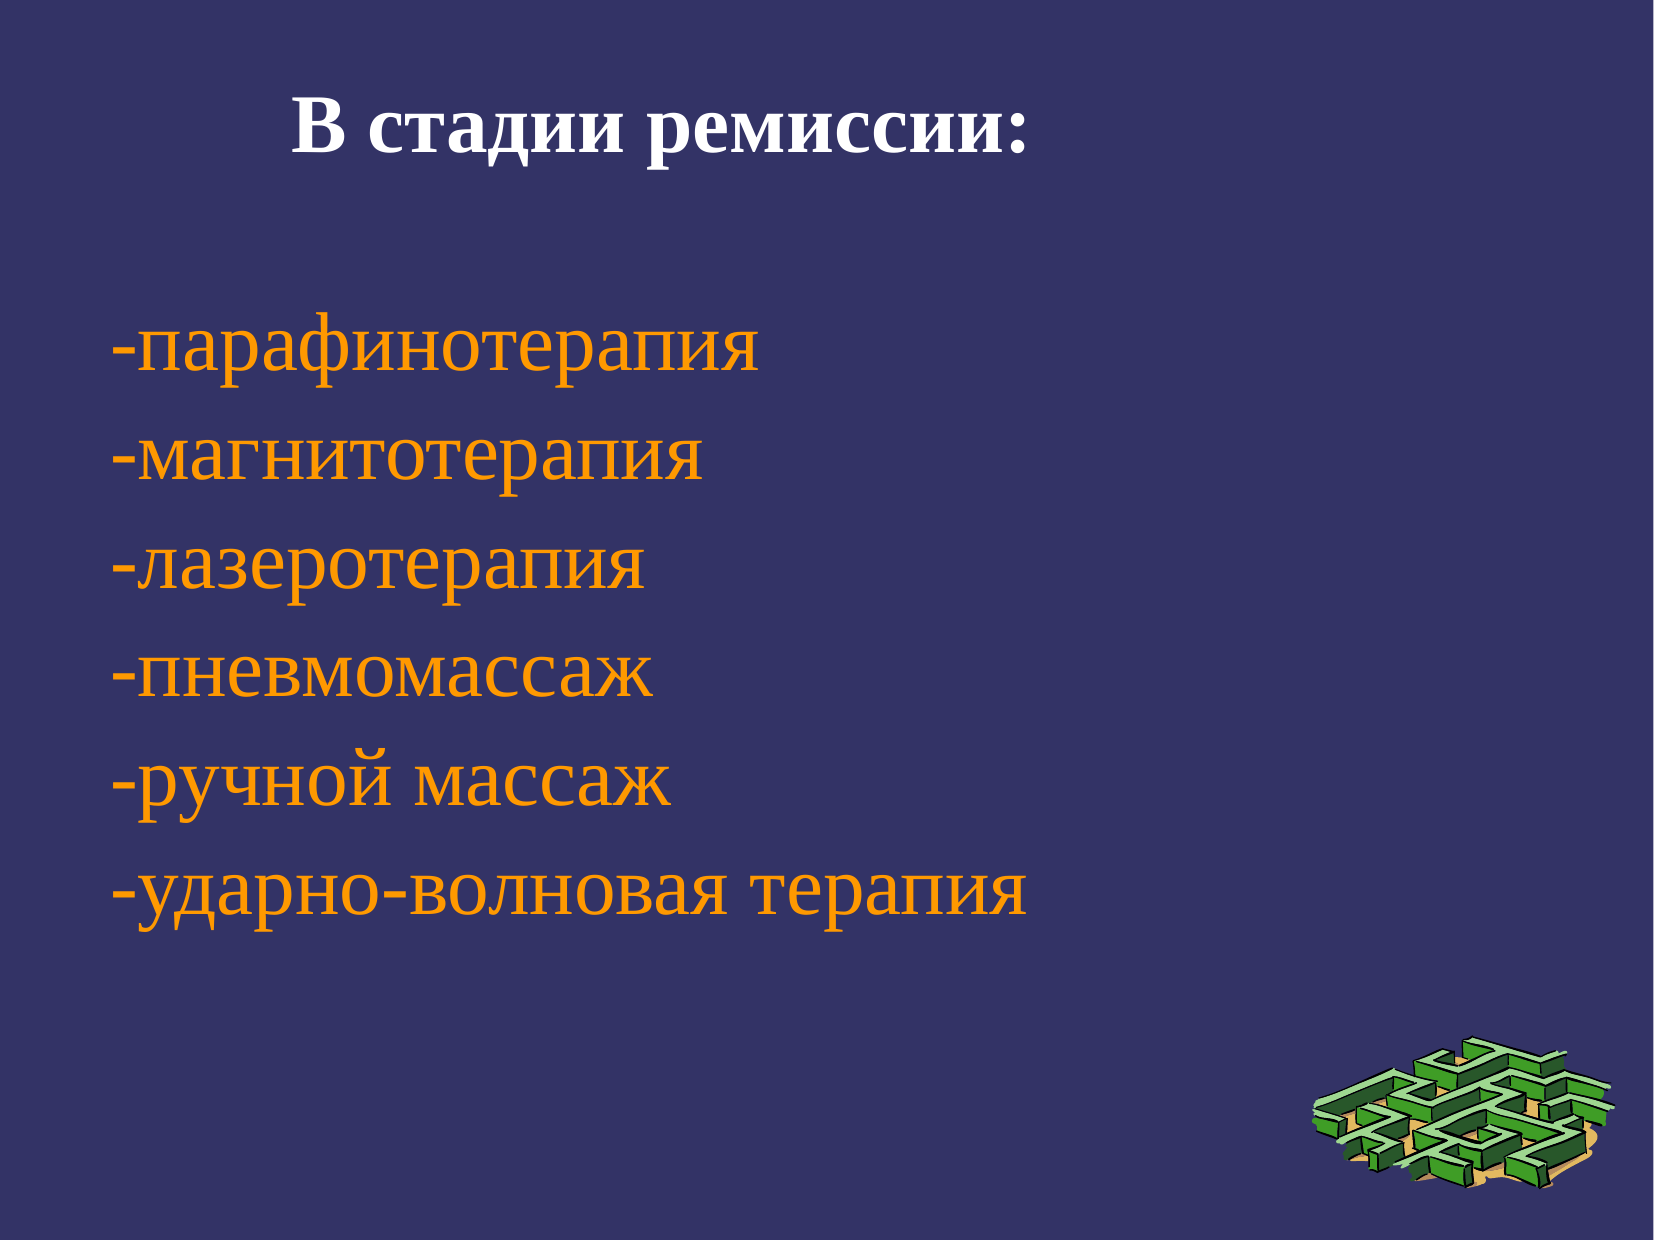

В стадии ремиссии:
-парафинотерапия
-магнитотерапия
-лазеротерапия
-пневмомассаж
-ручной массаж
-ударно-волновая терапия